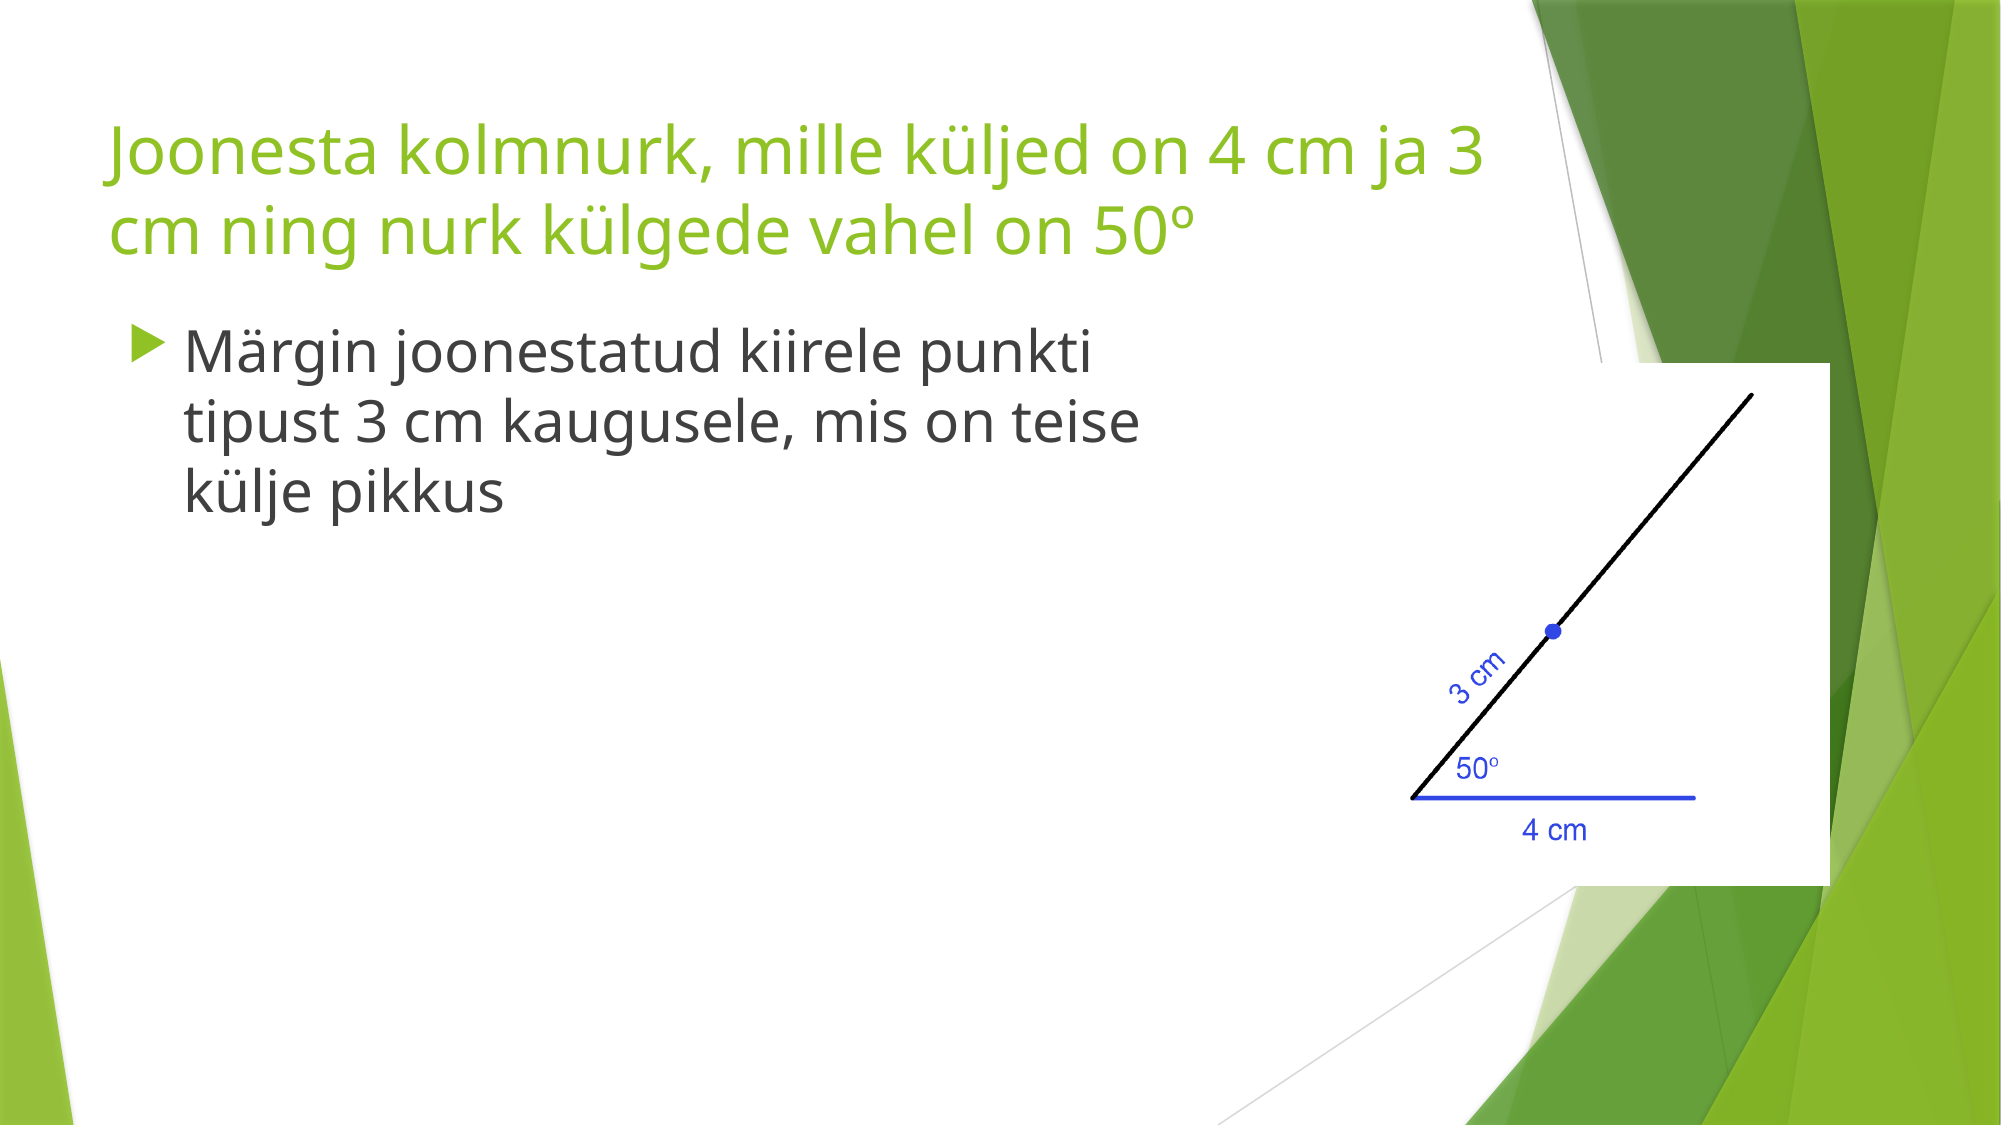

# Joonesta kolmnurk, mille küljed on 4 cm ja 3 cm ning nurk külgede vahel on 50º
Märgin joonestatud kiirele punkti tipust 3 cm kaugusele, mis on teise külje pikkus